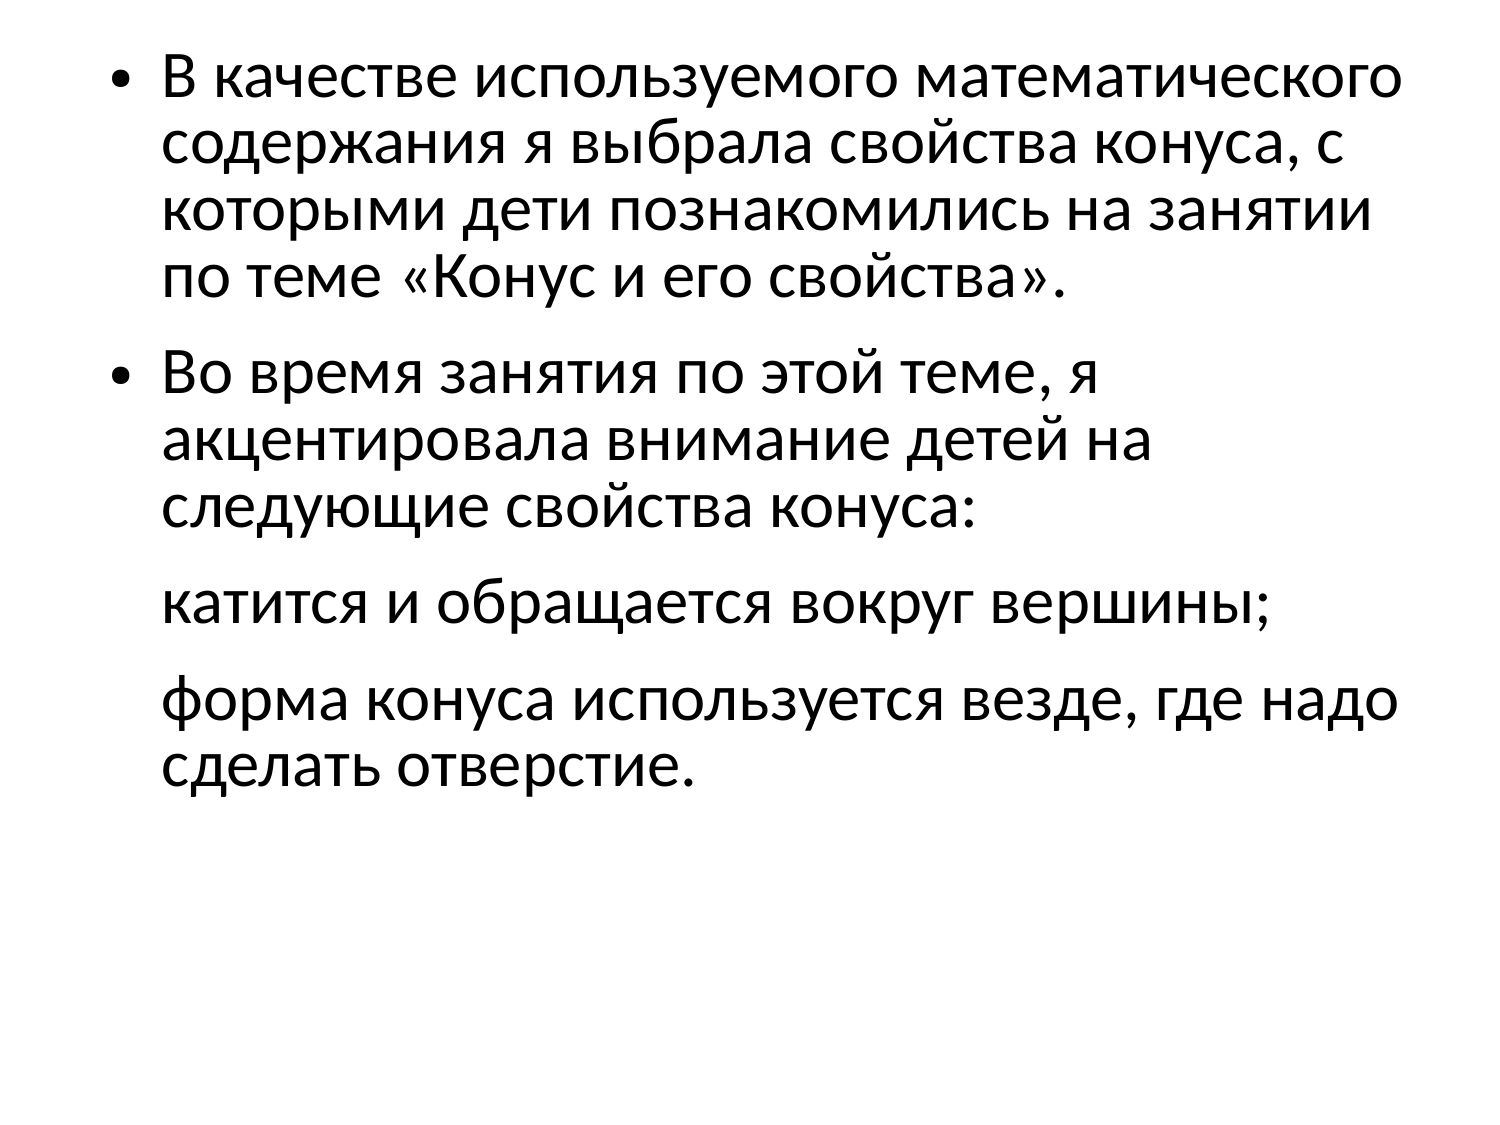

# В качестве используемого математического содержания я выбрала свойства конуса, с которыми дети познакомились на занятии по теме «Конус и его свойства».
Во время занятия по этой теме, я акцентировала внимание детей на следующие свойства конуса:
катится и обращается вокруг вершины;
форма конуса используется везде, где надо сделать отверстие.